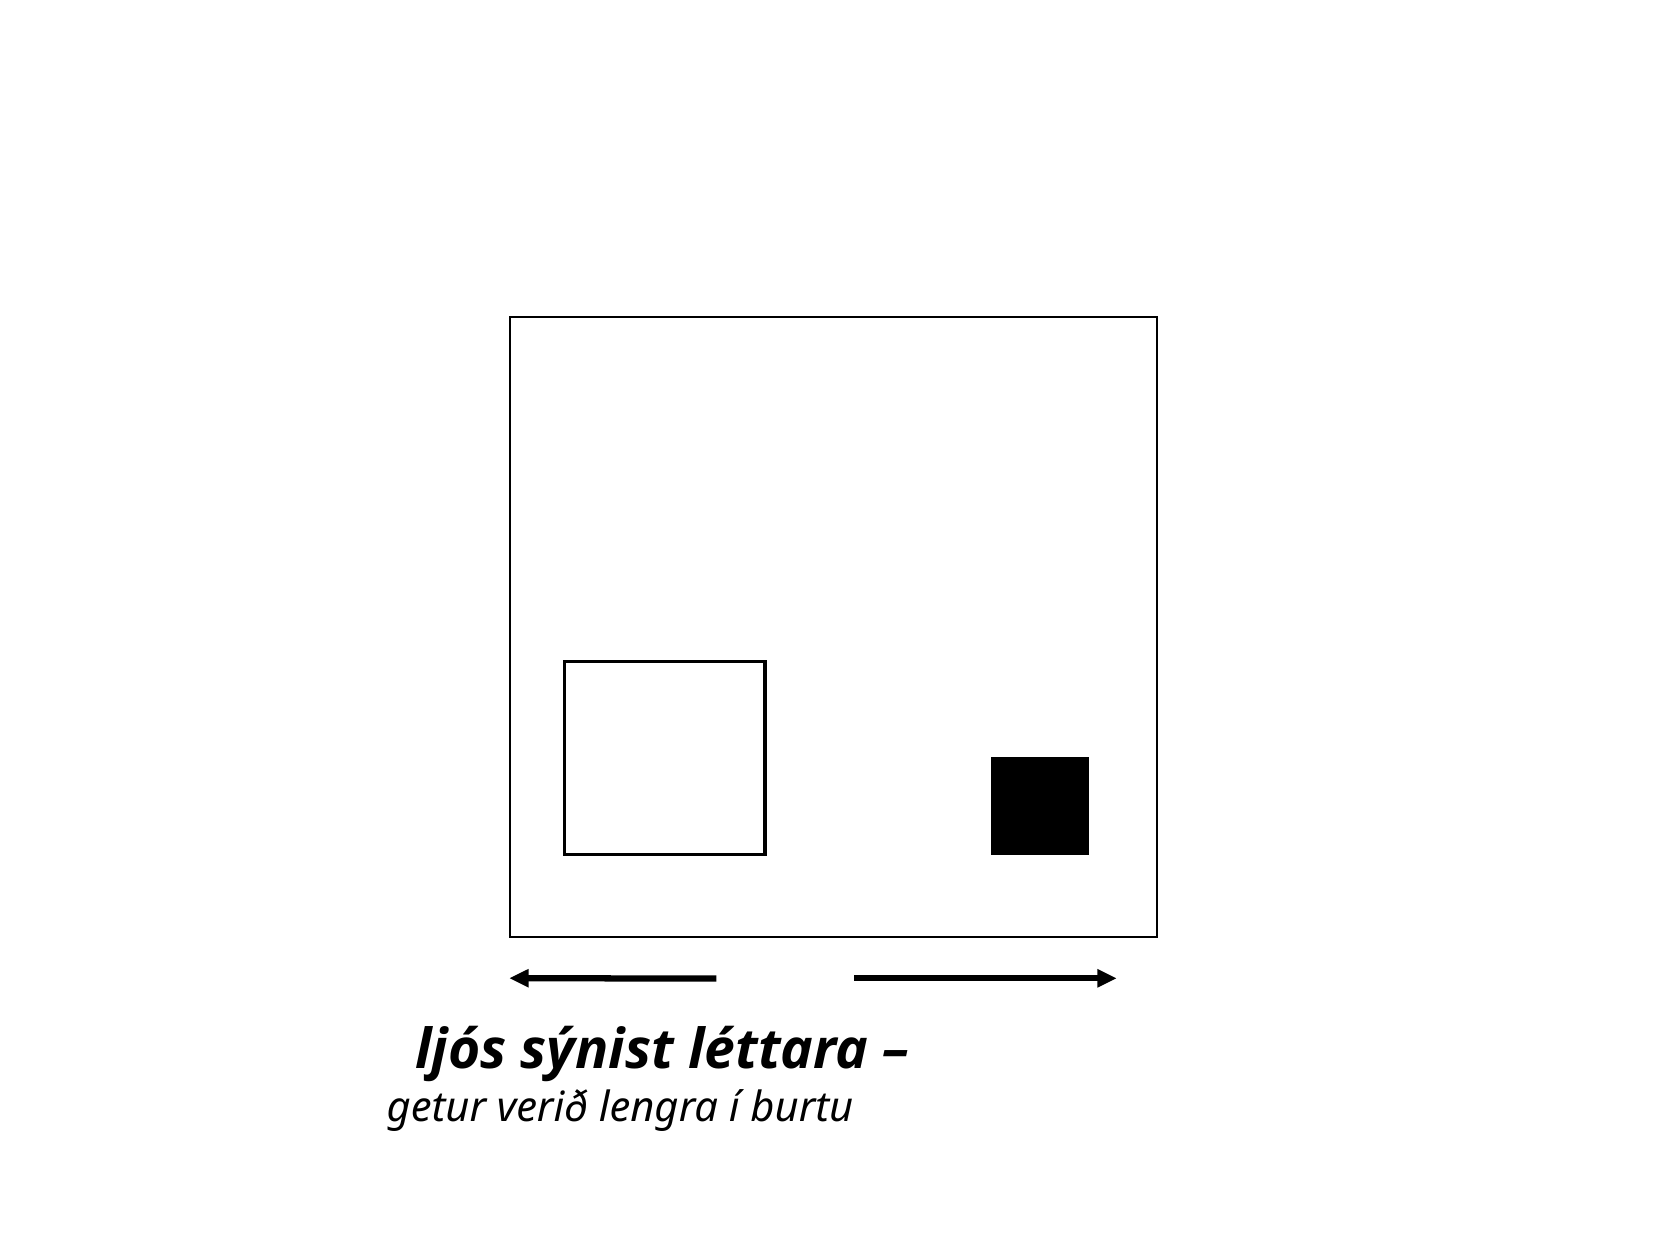

ljós sýnist léttara –
getur verið lengra í burtu